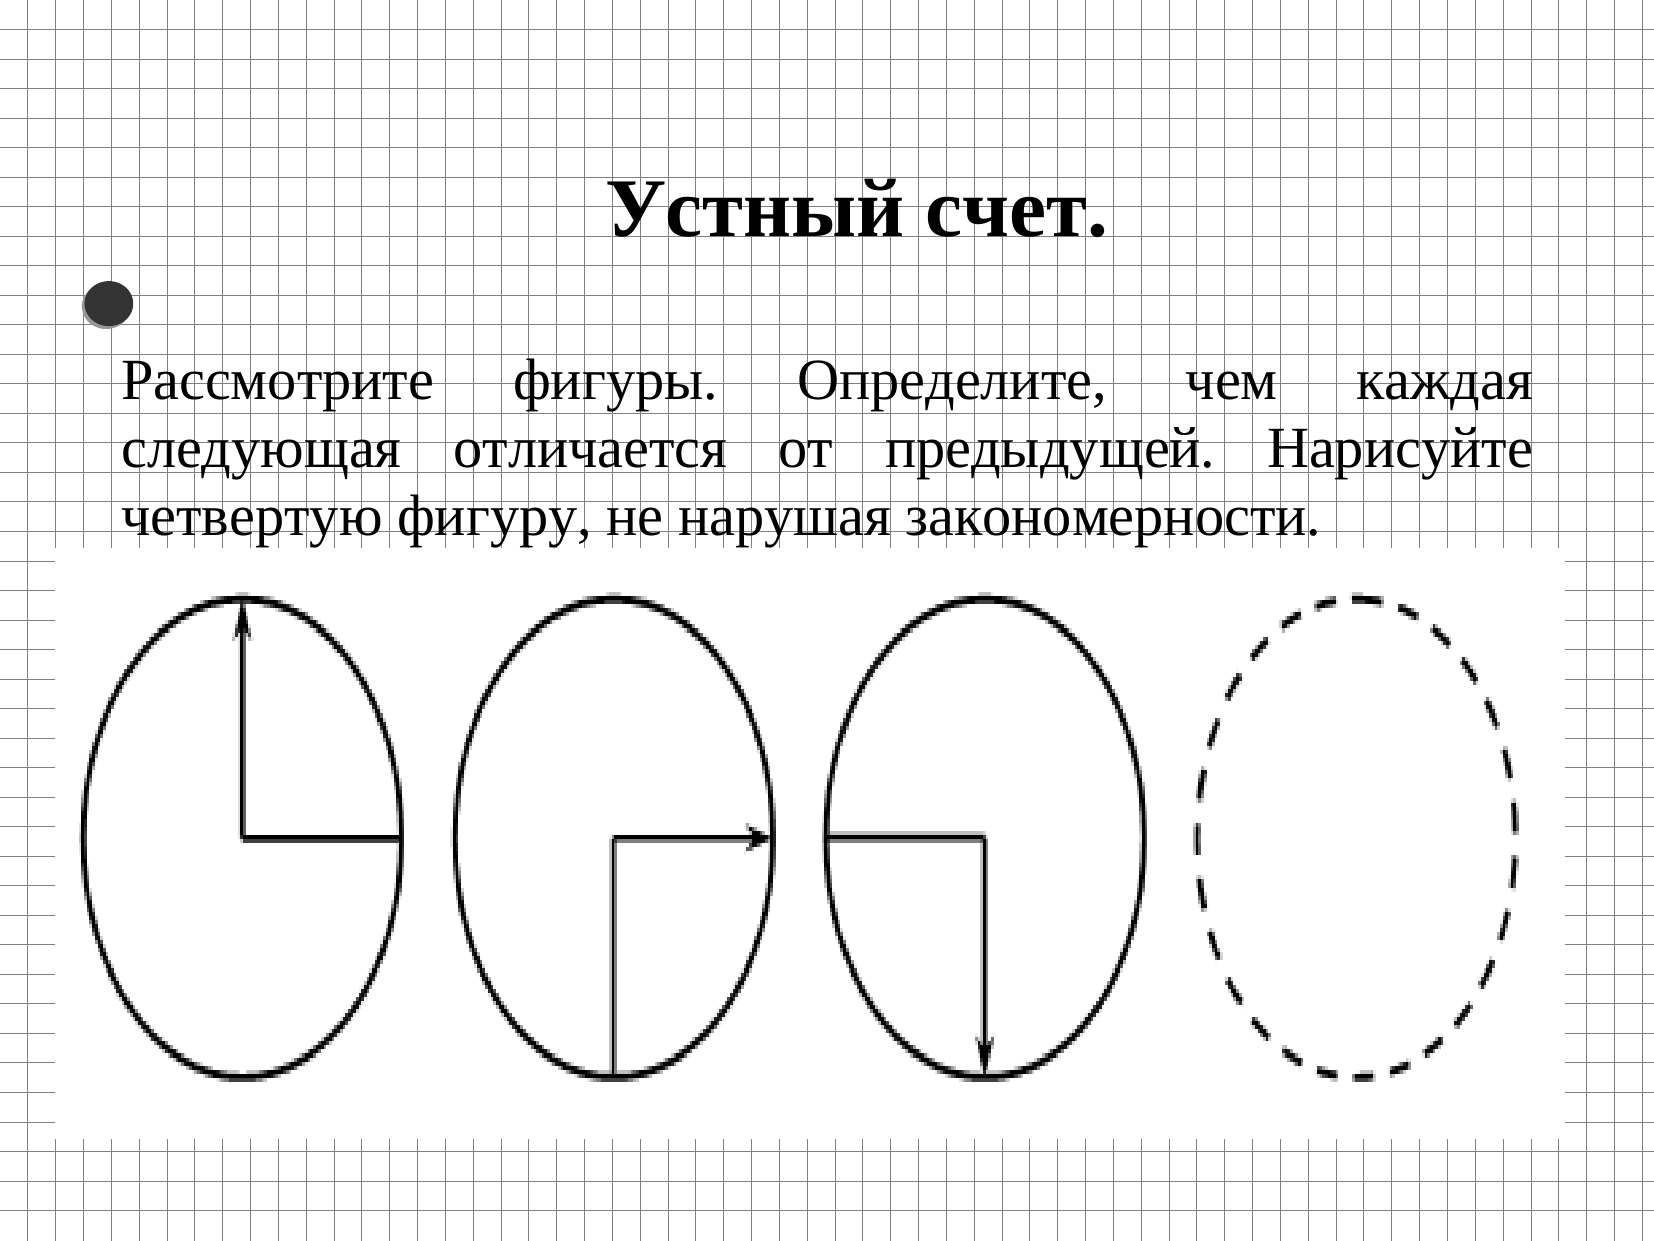

# Устный счет.
Рассмотрите фигуры. Определите, чем каждая следующая отличается от предыдущей. Нарисуйте четвертую фигуру, не нарушая закономерности.